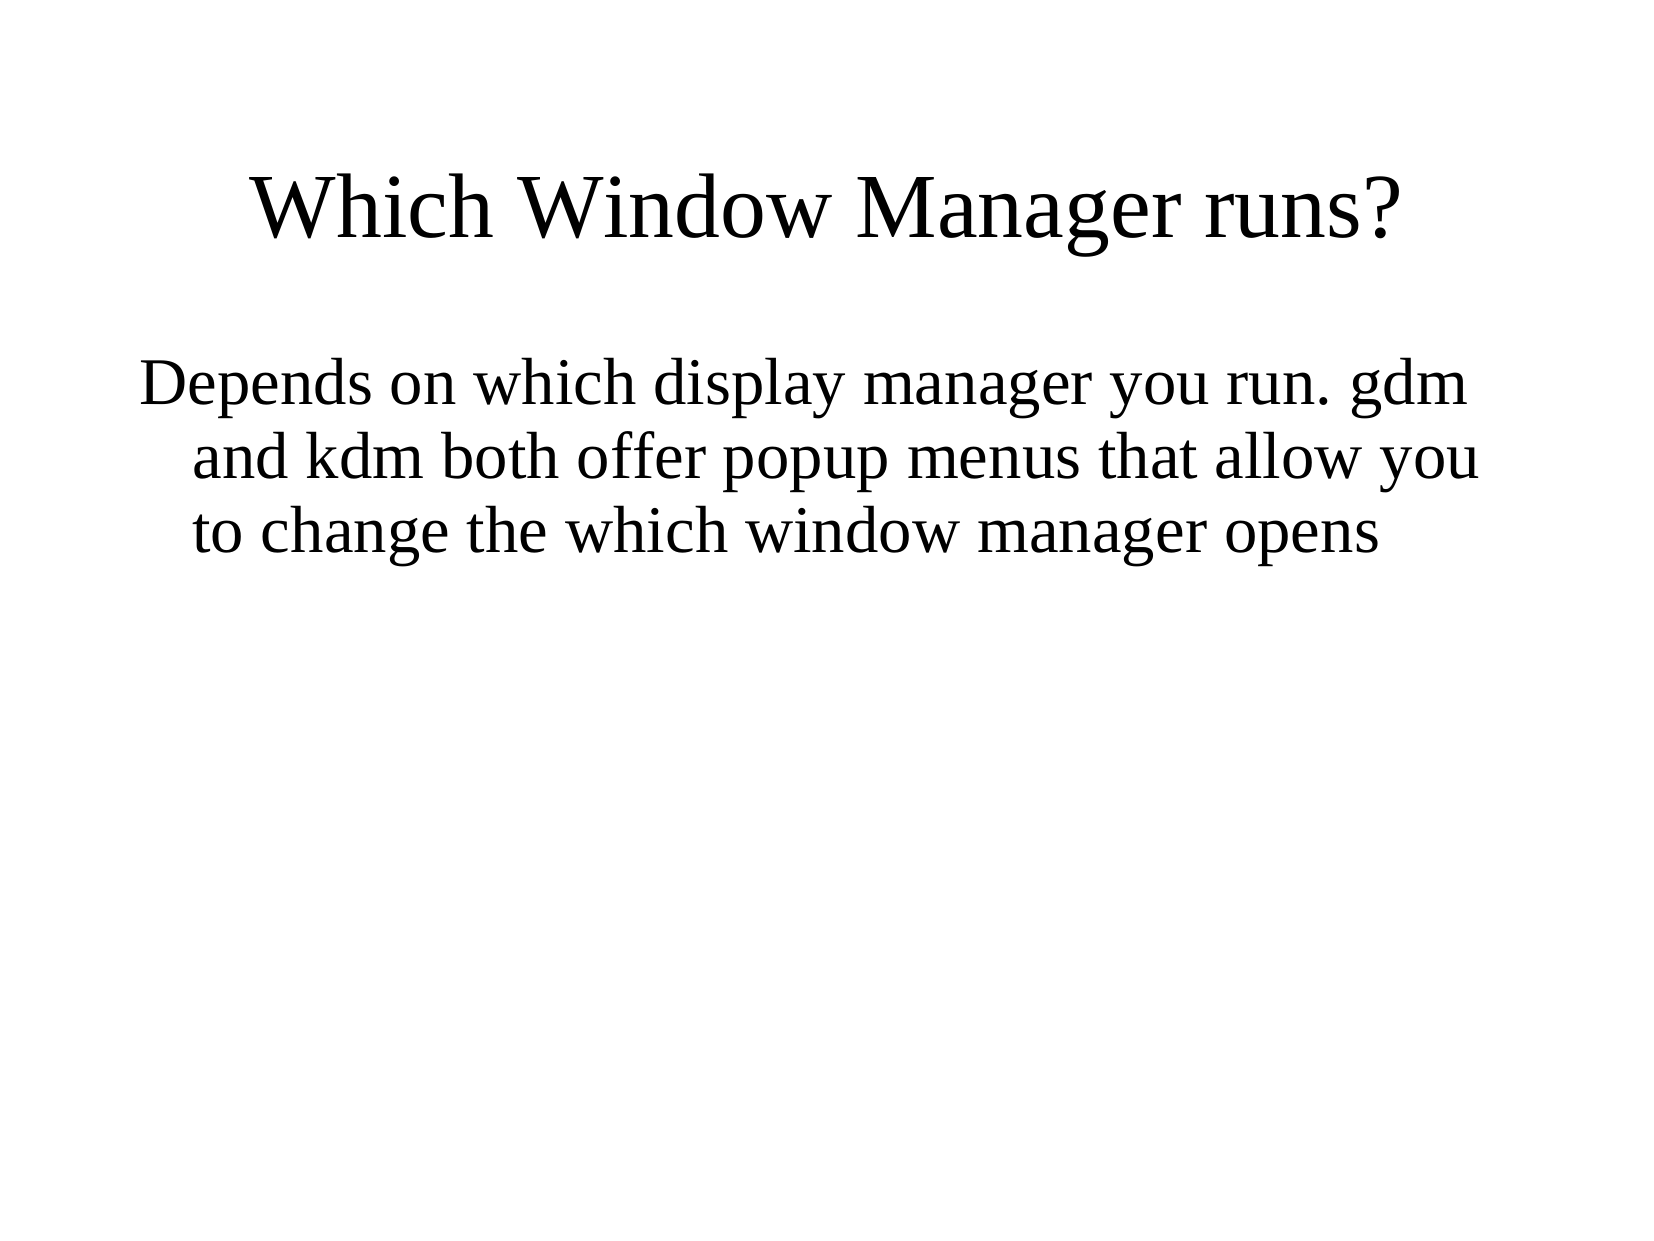

# Which Window Manager runs?
Depends on which display manager you run. gdm and kdm both offer popup menus that allow you to change the which window manager opens